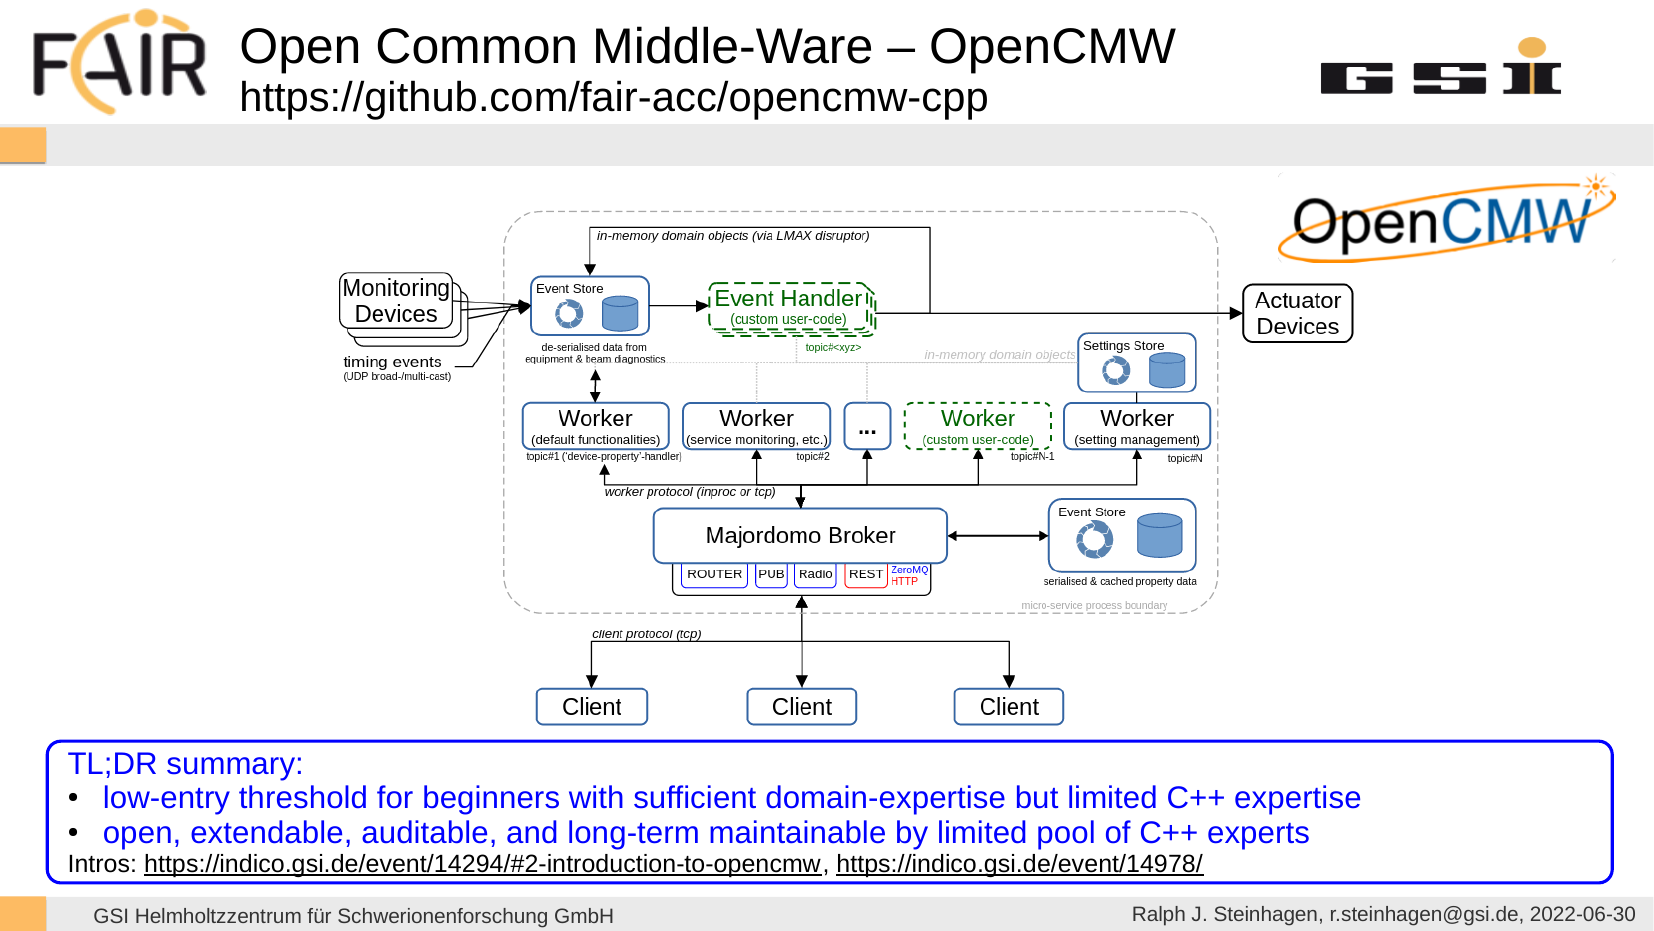

# Open Common Middle-Ware – OpenCMW https://github.com/fair-acc/opencmw-cpp
TL;DR summary:
low-entry threshold for beginners with sufficient domain-expertise but limited C++ expertise
open, extendable, auditable, and long-term maintainable by limited pool of C++ experts
Intros: https://indico.gsi.de/event/14294/#2-introduction-to-opencmw, https://indico.gsi.de/event/14978/